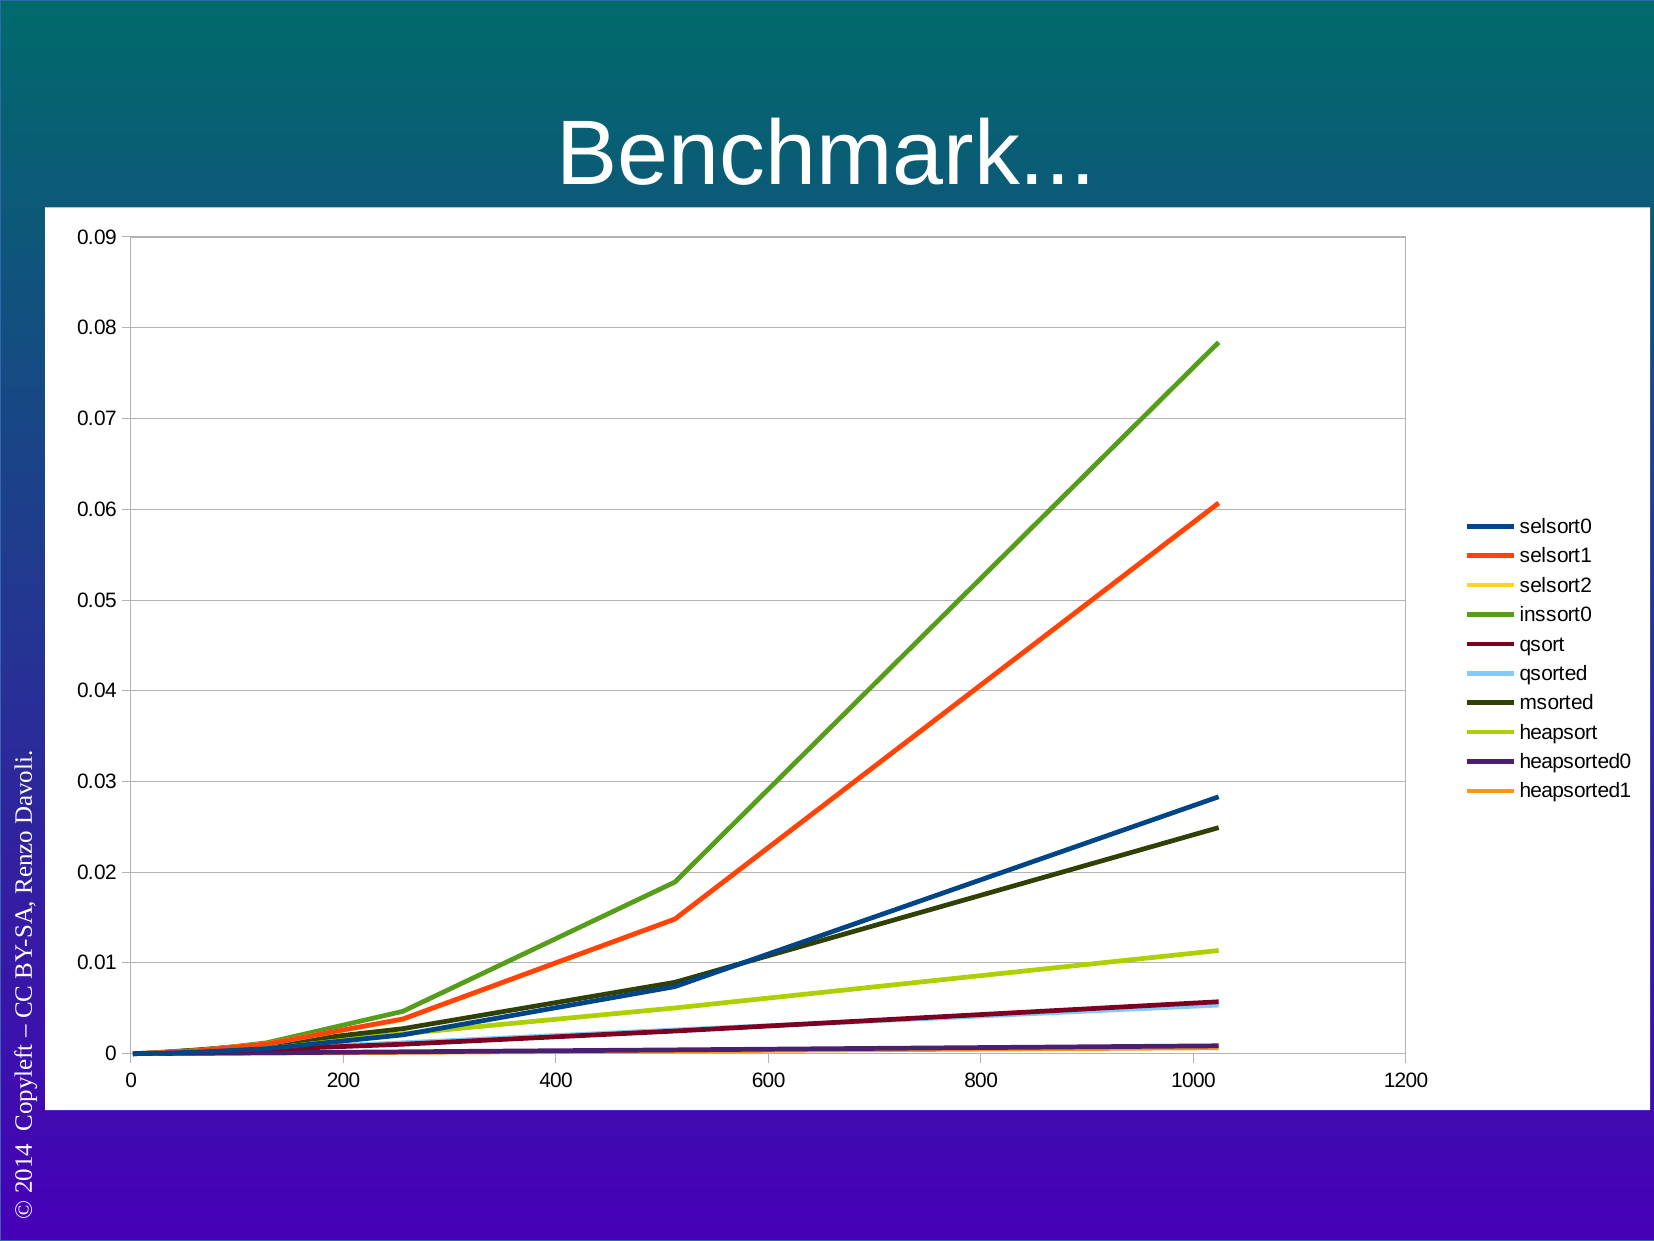

# Benchmark...
### Chart
| Category | selsort0 | selsort1 | selsort2 | inssort0 | qsort | qsorted | msorted | heapsort | heapsorted0 | heapsorted1 |
|---|---|---|---|---|---|---|---|---|---|---|